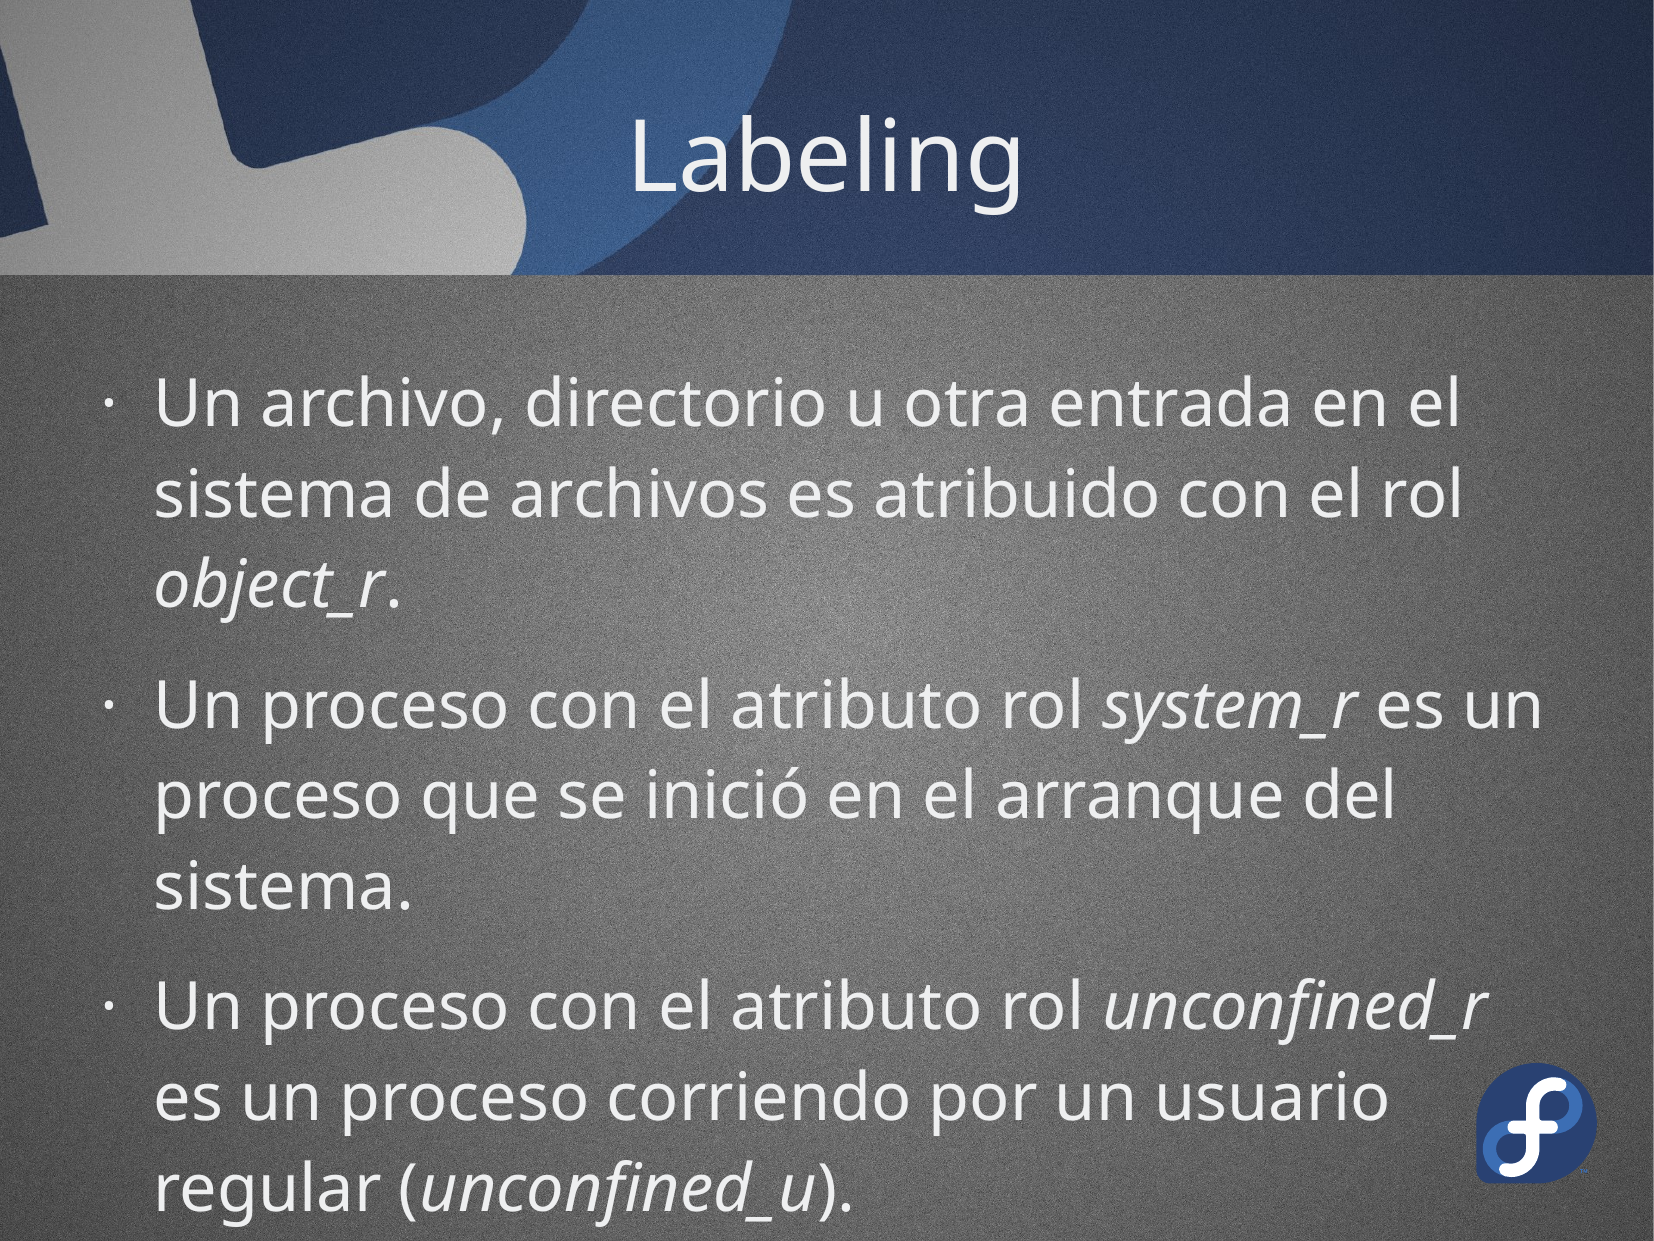

# Labeling
Un archivo, directorio u otra entrada en el sistema de archivos es atribuido con el rol object_r.
Un proceso con el atributo rol system_r es un proceso que se inició en el arranque del sistema.
Un proceso con el atributo rol unconfined_r es un proceso corriendo por un usuario regular (unconfined_u).